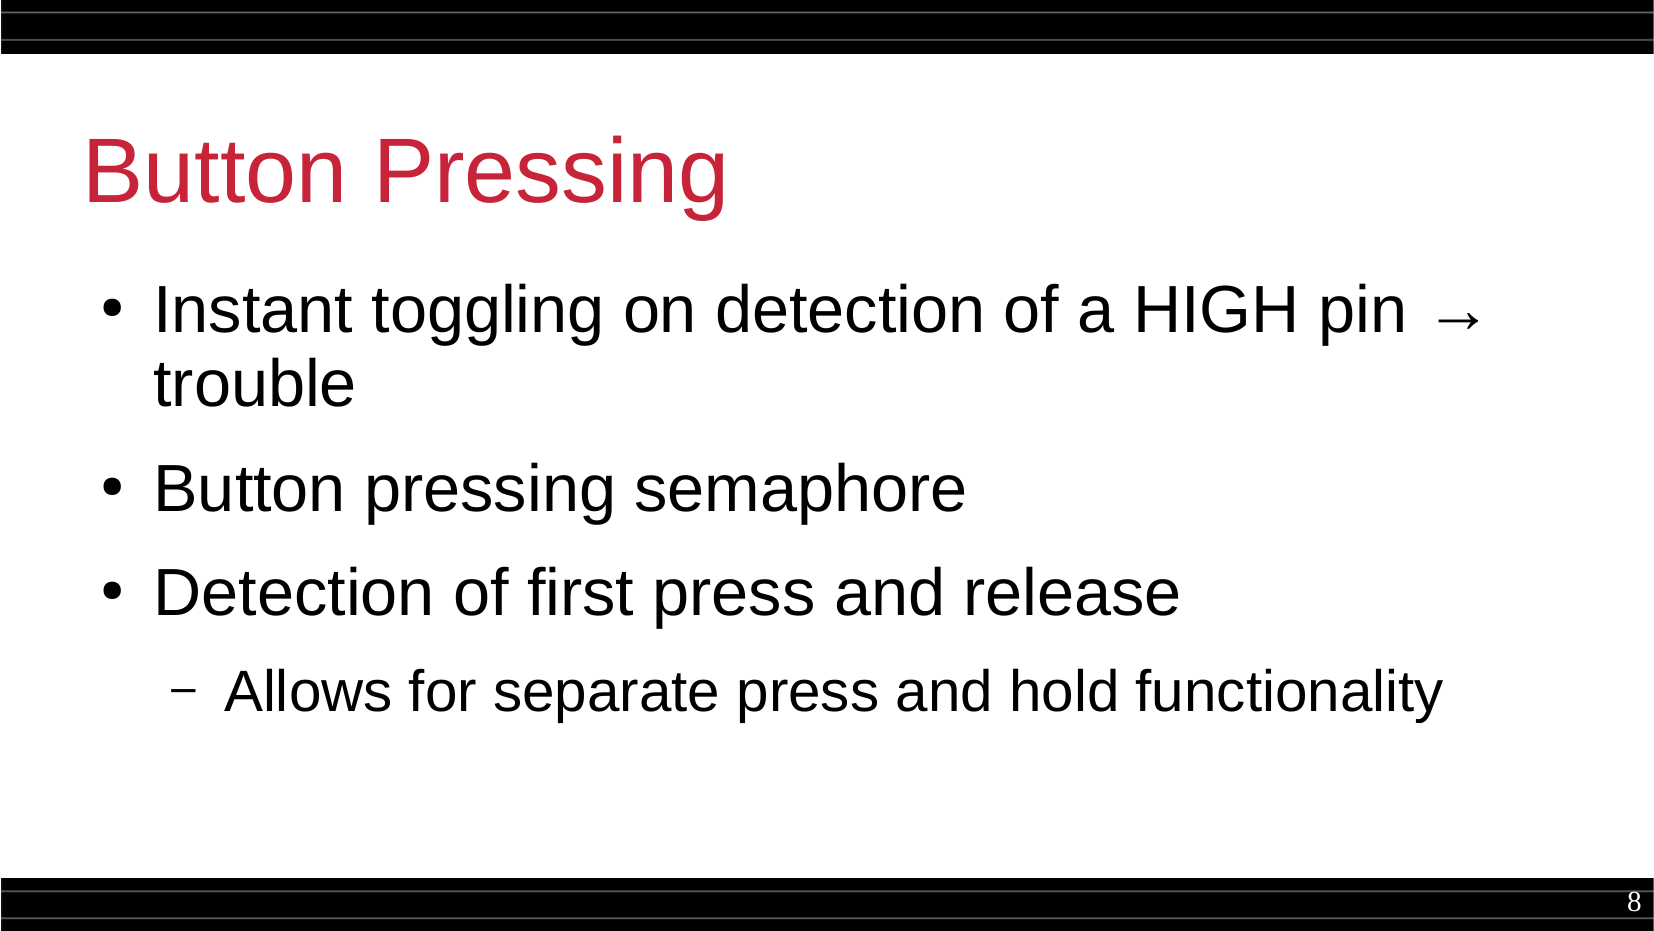

# Button Pressing
Instant toggling on detection of a HIGH pin → trouble
Button pressing semaphore
Detection of first press and release
Allows for separate press and hold functionality